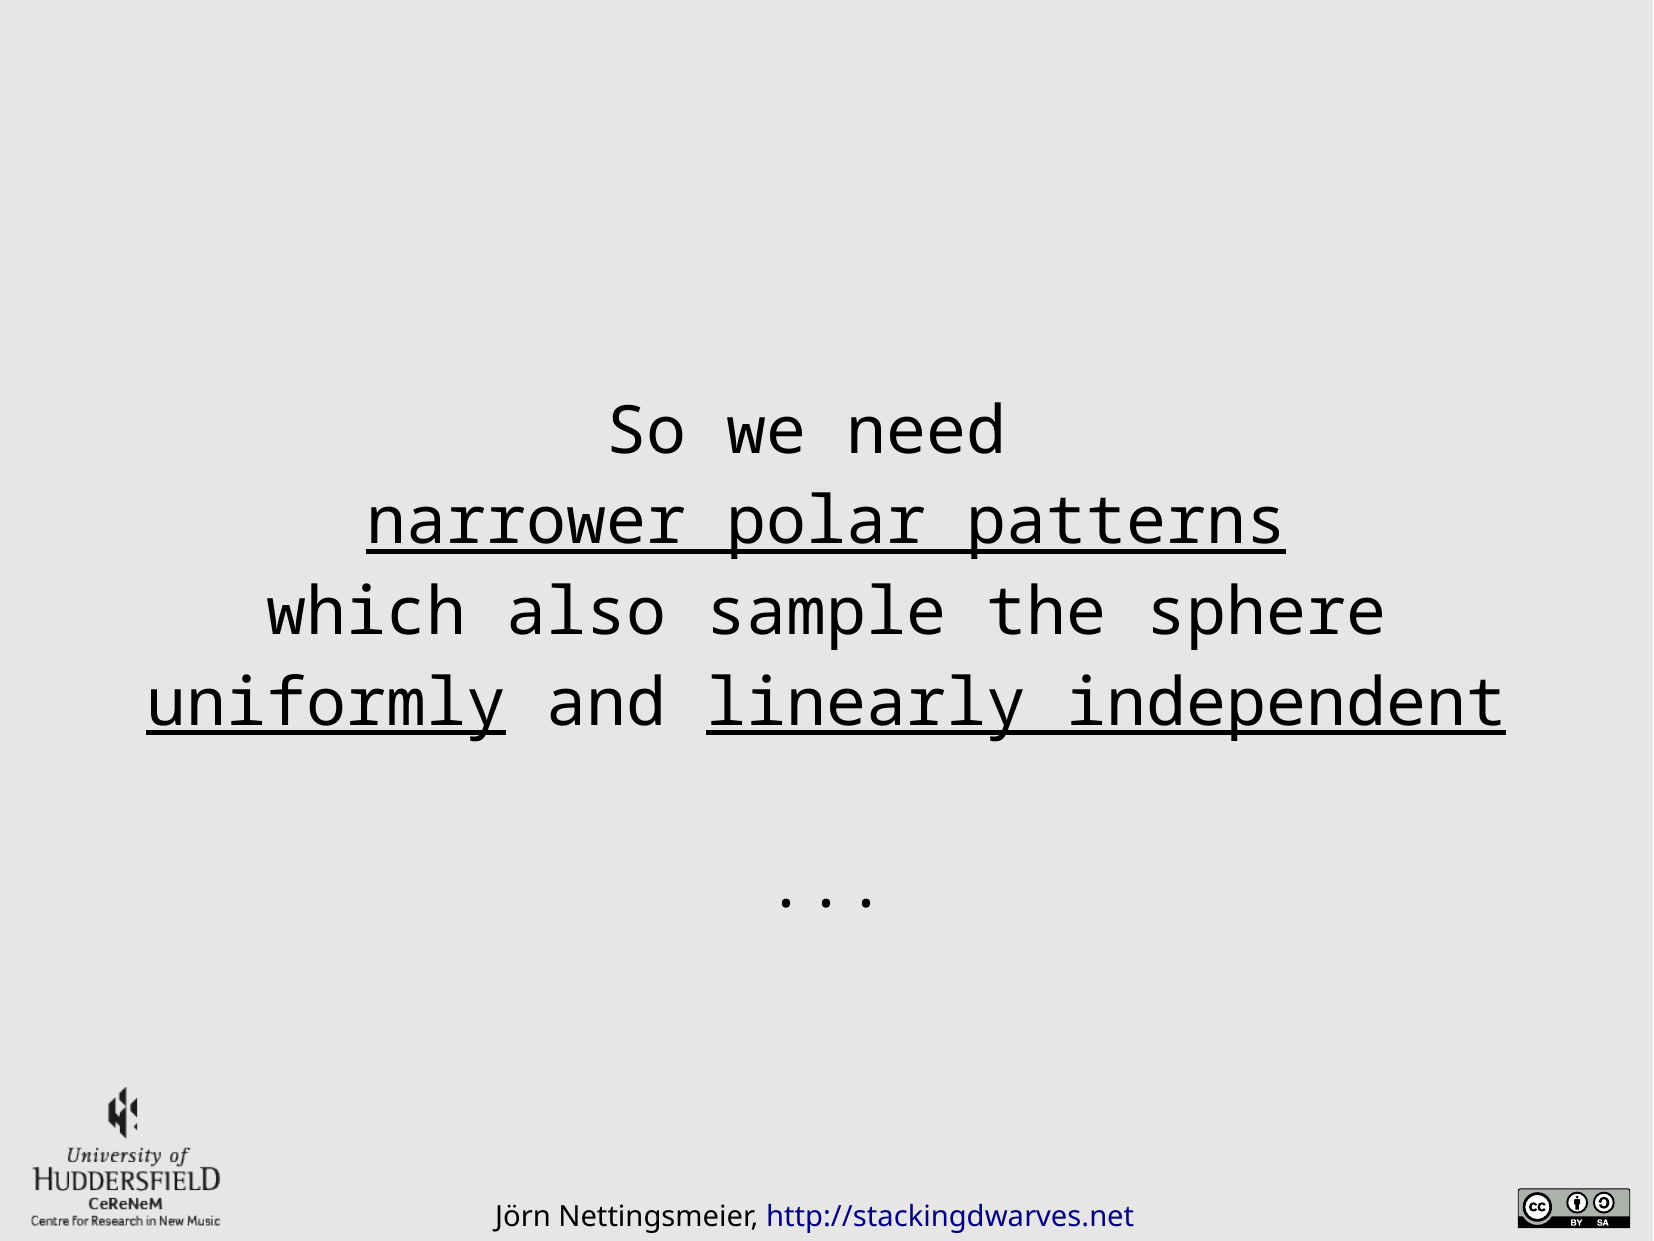

# So we need narrower polar patterns
which also sample the sphere
uniformly and linearly independent
...